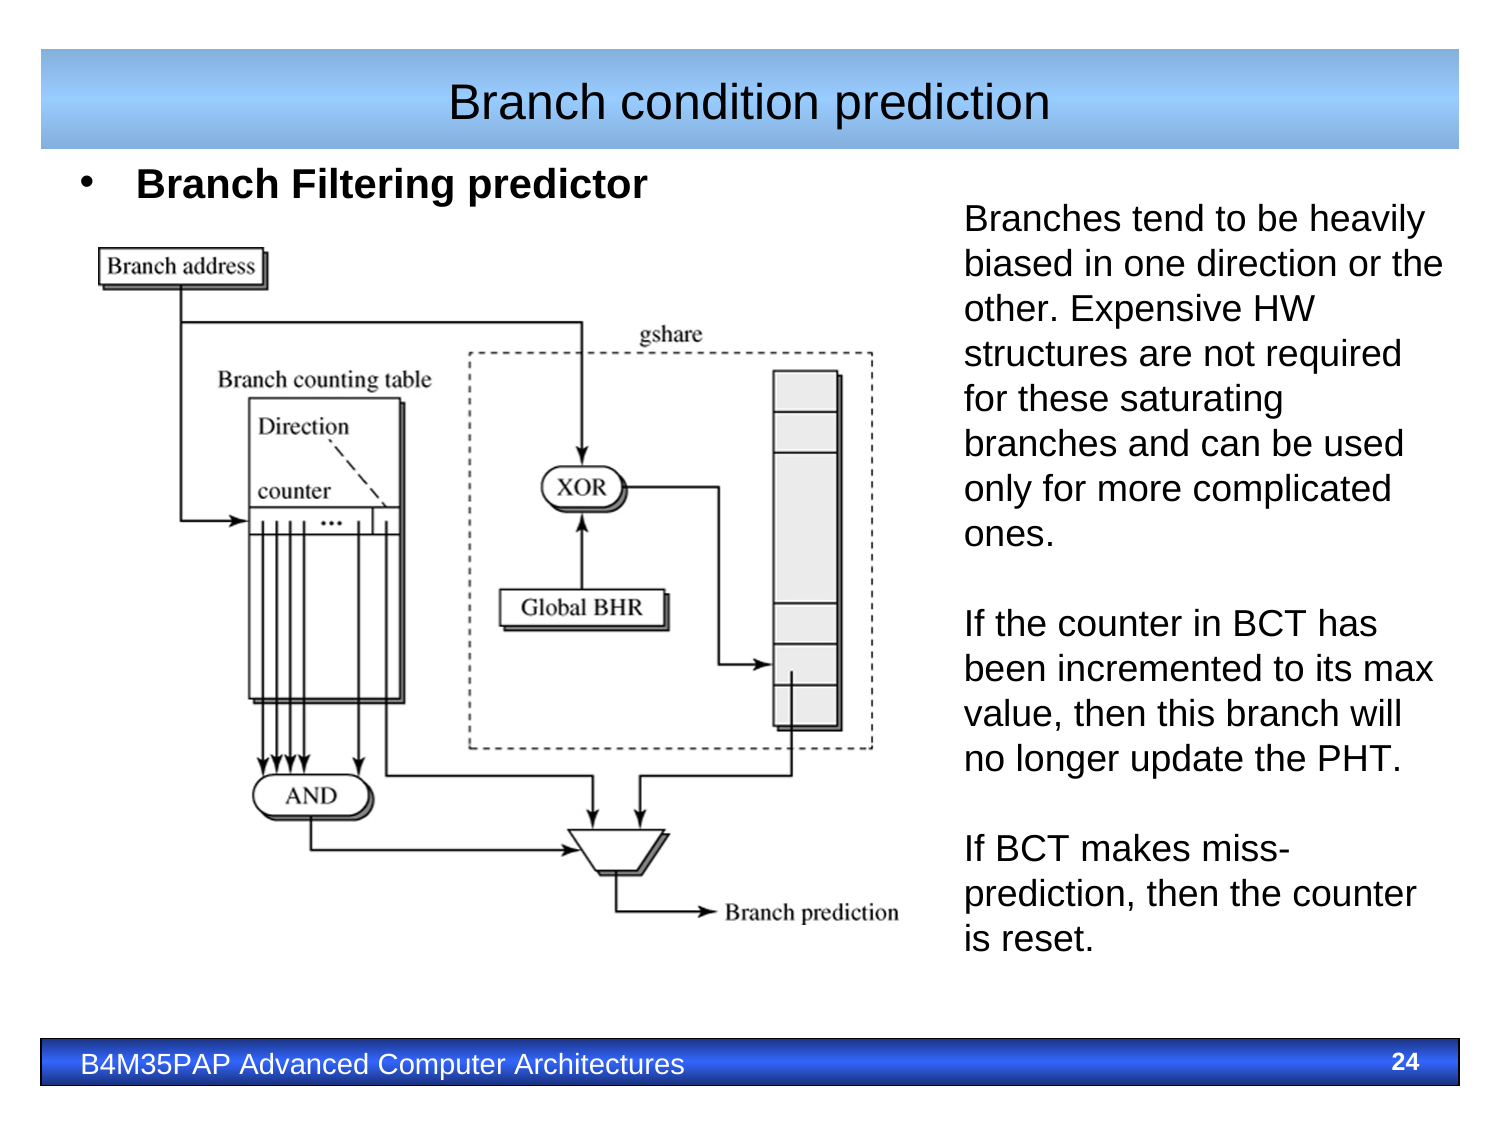

# Branch condition prediction
Branch Filtering predictor
Branches tend to be heavily biased in one direction or the other. Expensive HW structures are not required for these saturating branches and can be used only for more complicated ones.
If the counter in BCT has been incremented to its max
value, then this branch will no longer update the PHT.
If BCT makes miss-prediction, then the counter is reset.